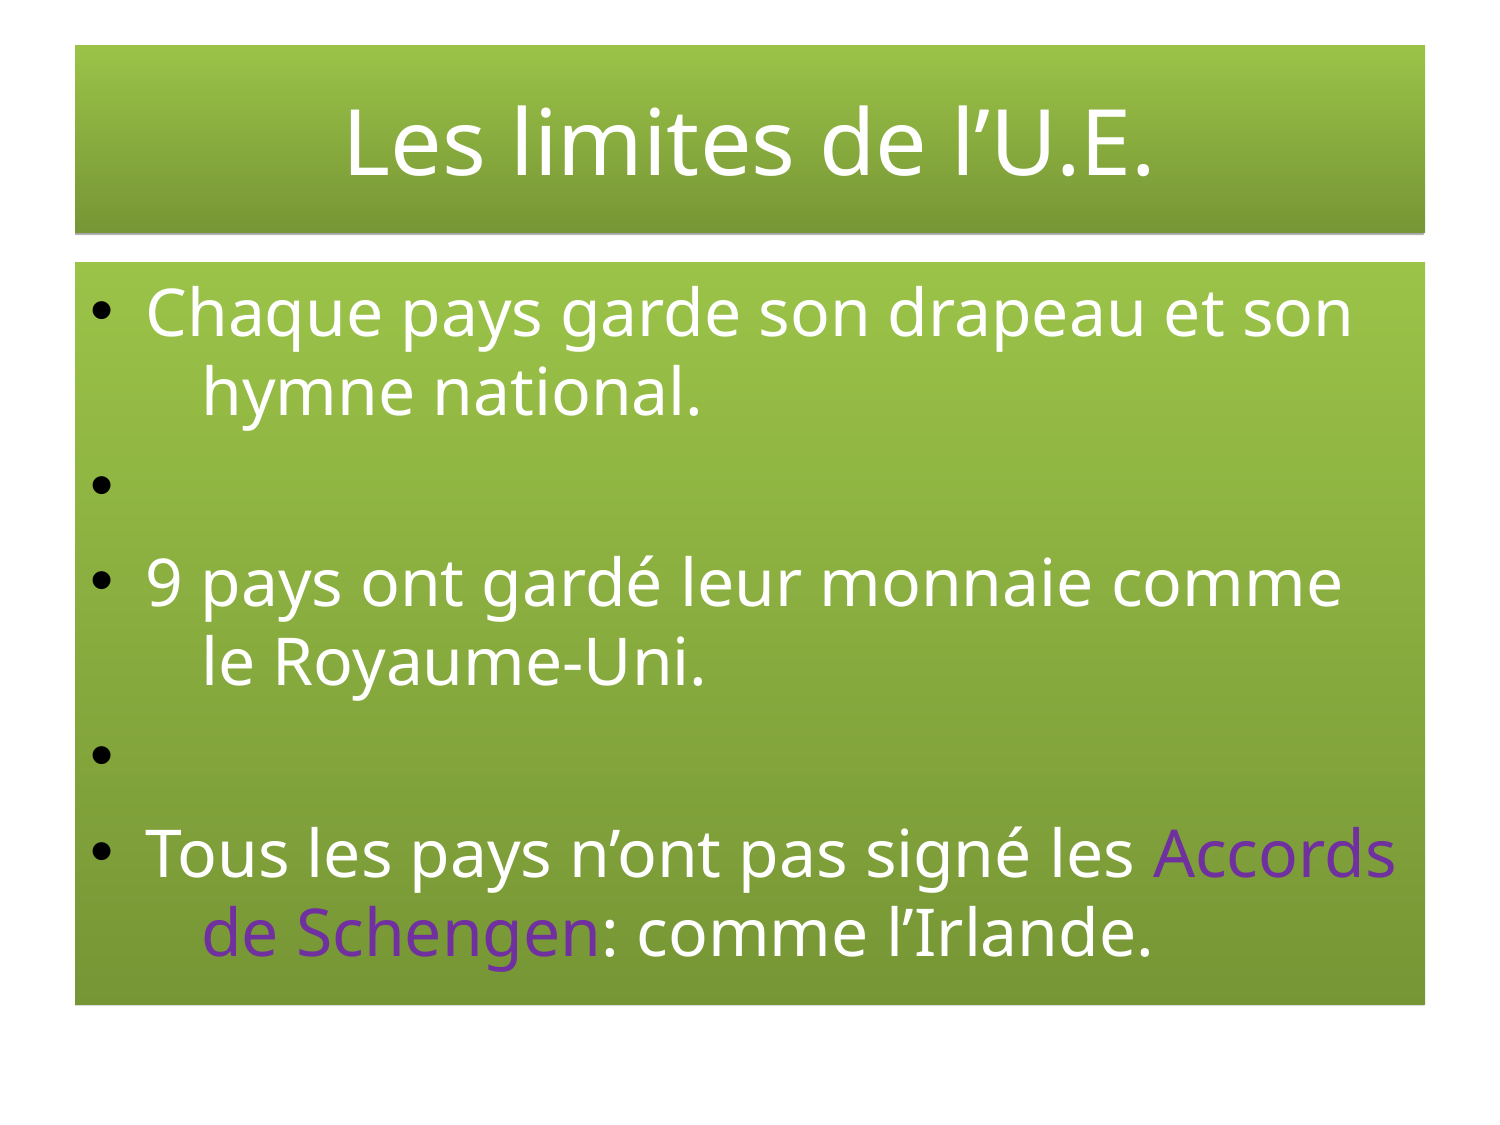

# Les limites de l’U.E.
Chaque pays garde son drapeau et son hymne national.
9 pays ont gardé leur monnaie comme le Royaume-Uni.
Tous les pays n’ont pas signé les Accords de Schengen: comme l’Irlande.